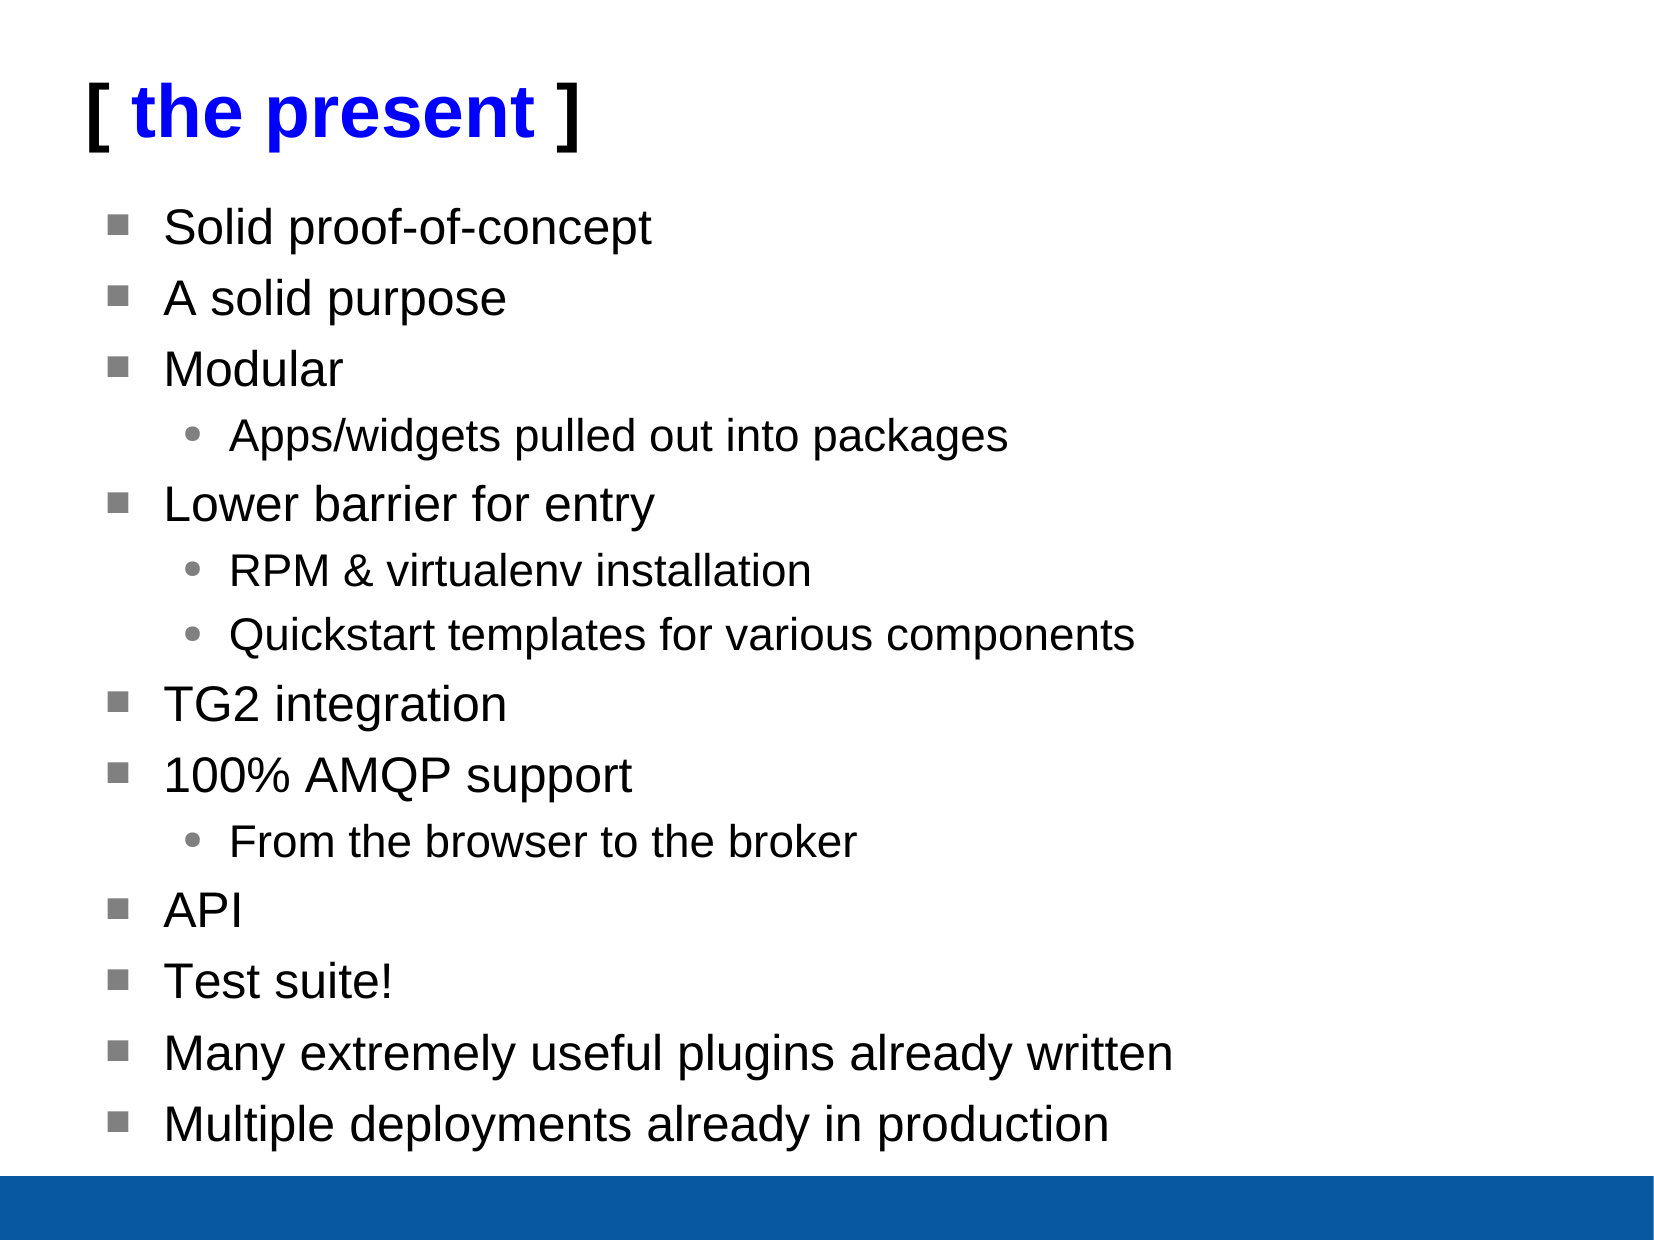

# [ the present ]
Solid proof-of-concept
A solid purpose
Modular
Apps/widgets pulled out into packages
Lower barrier for entry
RPM & virtualenv installation
Quickstart templates for various components
TG2 integration
100% AMQP support
From the browser to the broker
API
Test suite!
Many extremely useful plugins already written
Multiple deployments already in production